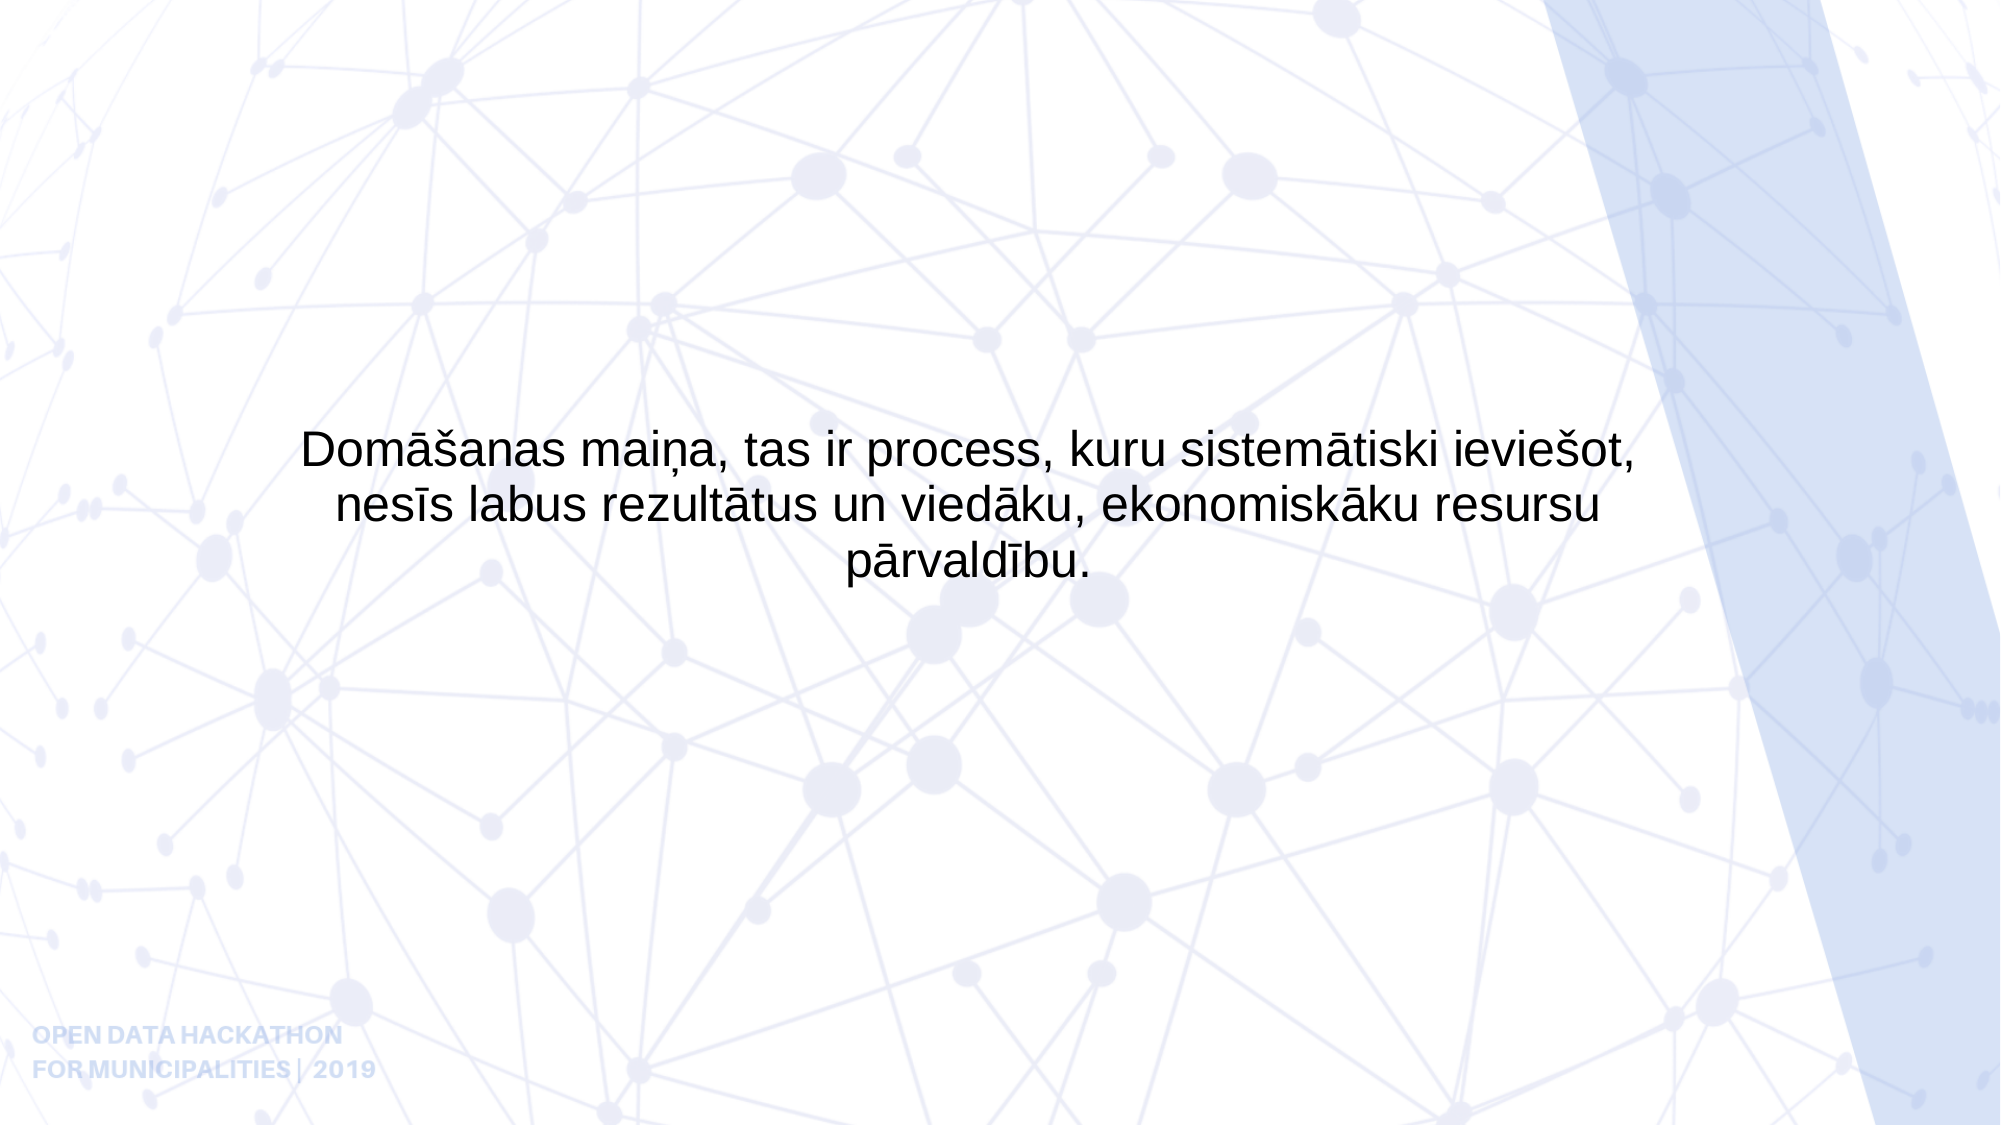

Domāšanas maiņa, tas ir process, kuru sistemātiski ieviešot, nesīs labus rezultātus un viedāku, ekonomiskāku resursu pārvaldību.